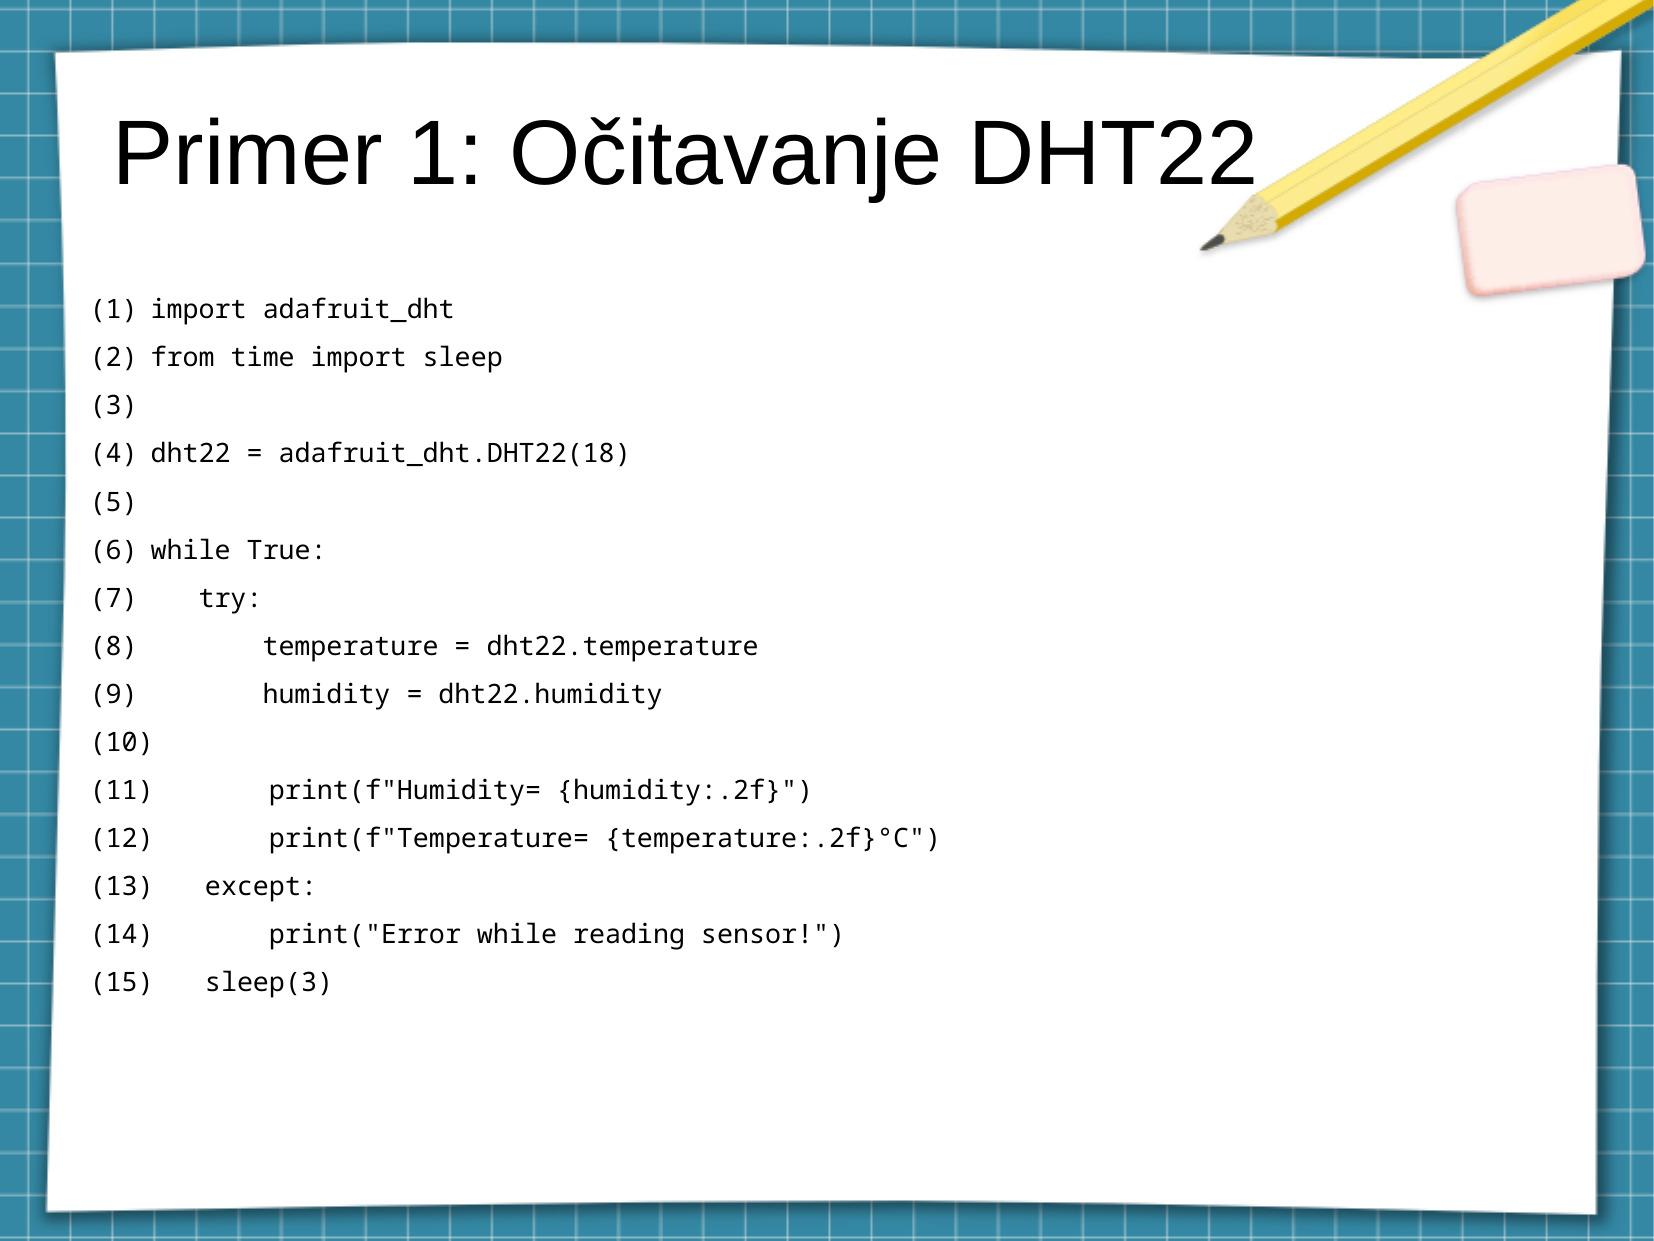

# Primer 1: Očitavanje DHT22
 import adafruit_dht
 from time import sleep
 dht22 = adafruit_dht.DHT22(18)
 while True:
 try:
 temperature = dht22.temperature
 humidity = dht22.humidity
 print(f"Humidity= {humidity:.2f}")
 print(f"Temperature= {temperature:.2f}°C")
 except:
 print("Error while reading sensor!")
 sleep(3)